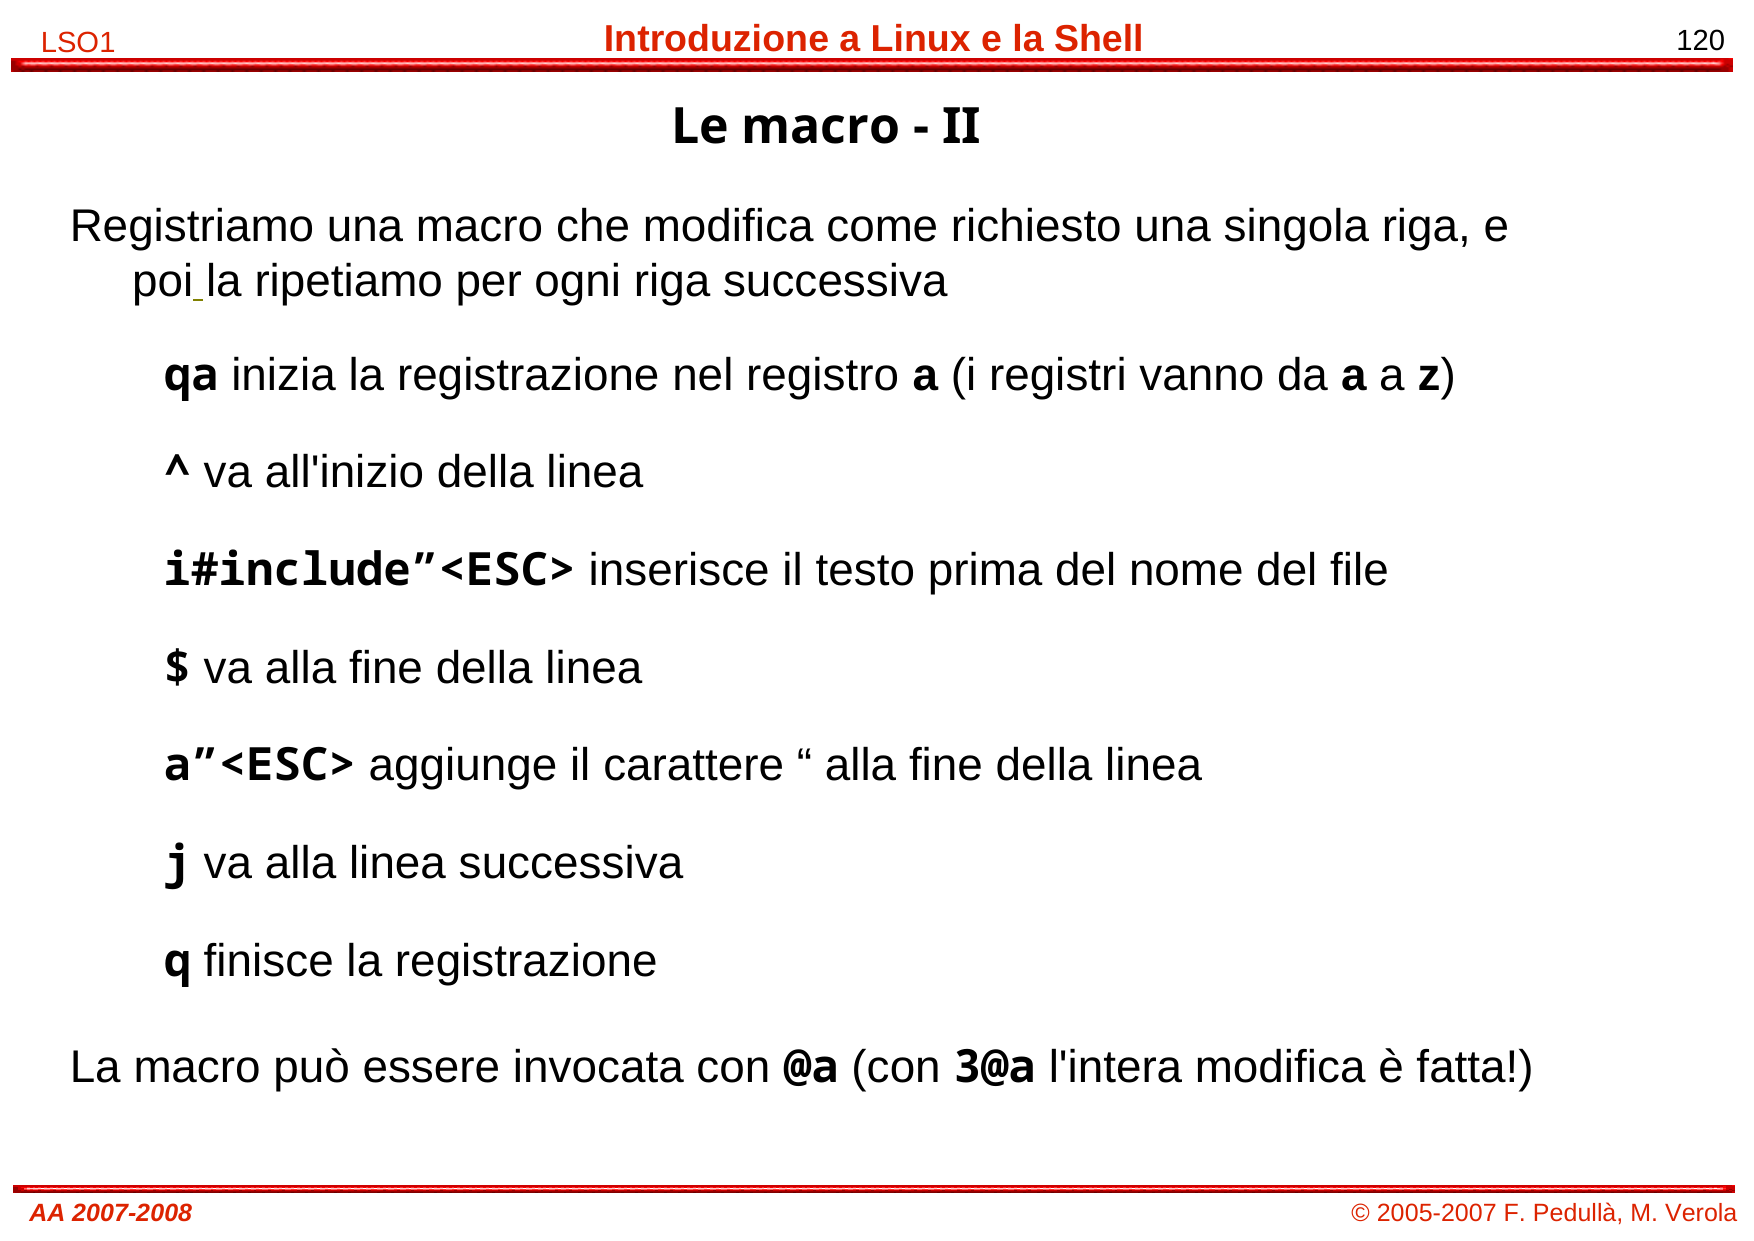

# Le macro - II
Registriamo una macro che modifica come richiesto una singola riga, e poi la ripetiamo per ogni riga successiva
qa inizia la registrazione nel registro a (i registri vanno da a a z)
^ va all'inizio della linea
i#include”<ESC> inserisce il testo prima del nome del file
$ va alla fine della linea
a”<ESC> aggiunge il carattere “ alla fine della linea
j va alla linea successiva
q finisce la registrazione
La macro può essere invocata con @a (con 3@a l'intera modifica è fatta!)